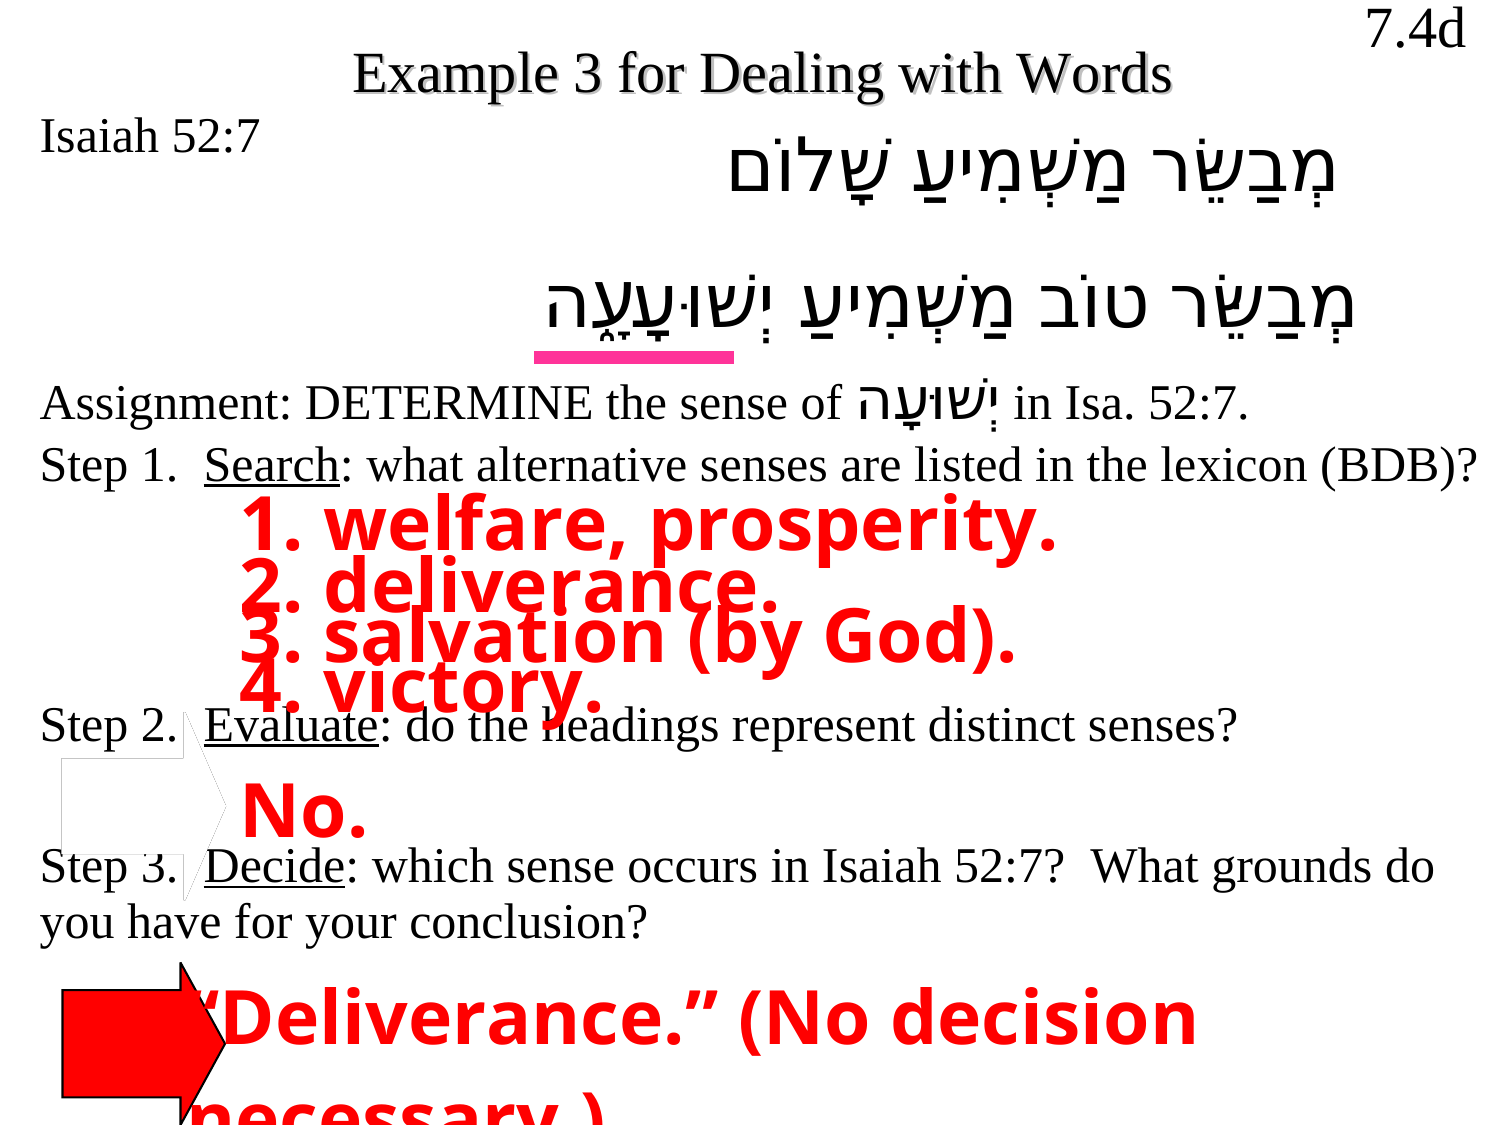

# Example 3 for Dealing with Words
7.4d
 	 מְבַשֵּׂר מַשְׁמִיעַ שָׁלוֹם
מְבַשֵּׂר טוֹב מַשְׁמִיעַ יְשׁוּעָ֑ה
Isaiah 52:7
Assignment: DETERMINE the sense of יְשׁוּעָה in Isa. 52:7.
Step 1. Search: what alternative senses are listed in the lexicon (BDB)?
Step 2. Evaluate: do the headings represent distinct senses?
Step 3. Decide: which sense occurs in Isaiah 52:7? What grounds do you have for your conclusion?
1. welfare, prosperity.
2. deliverance.
3. salvation (by God).
4. victory.
No.
“Deliverance.” (No decision necessary.)